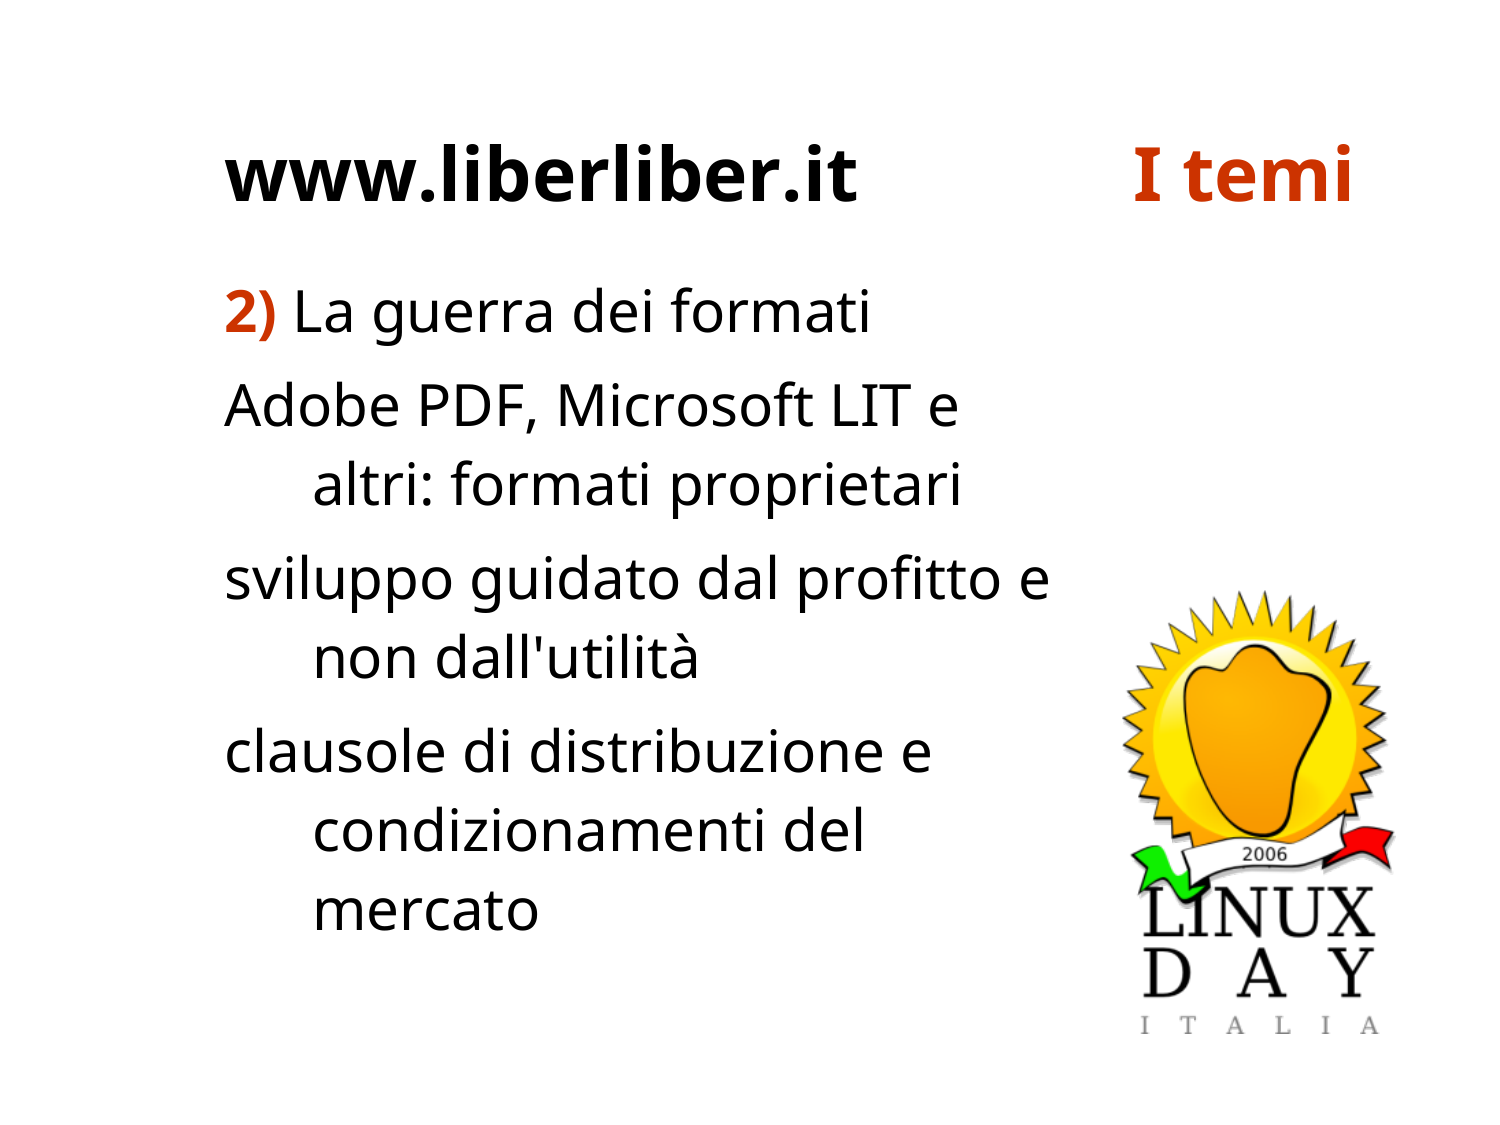

# www.liberliber.it	I temi
2) La guerra dei formati
Adobe PDF, Microsoft LIT e altri: formati proprietari
sviluppo guidato dal profitto e non dall'utilità
clausole di distribuzione e condizionamenti del mercato